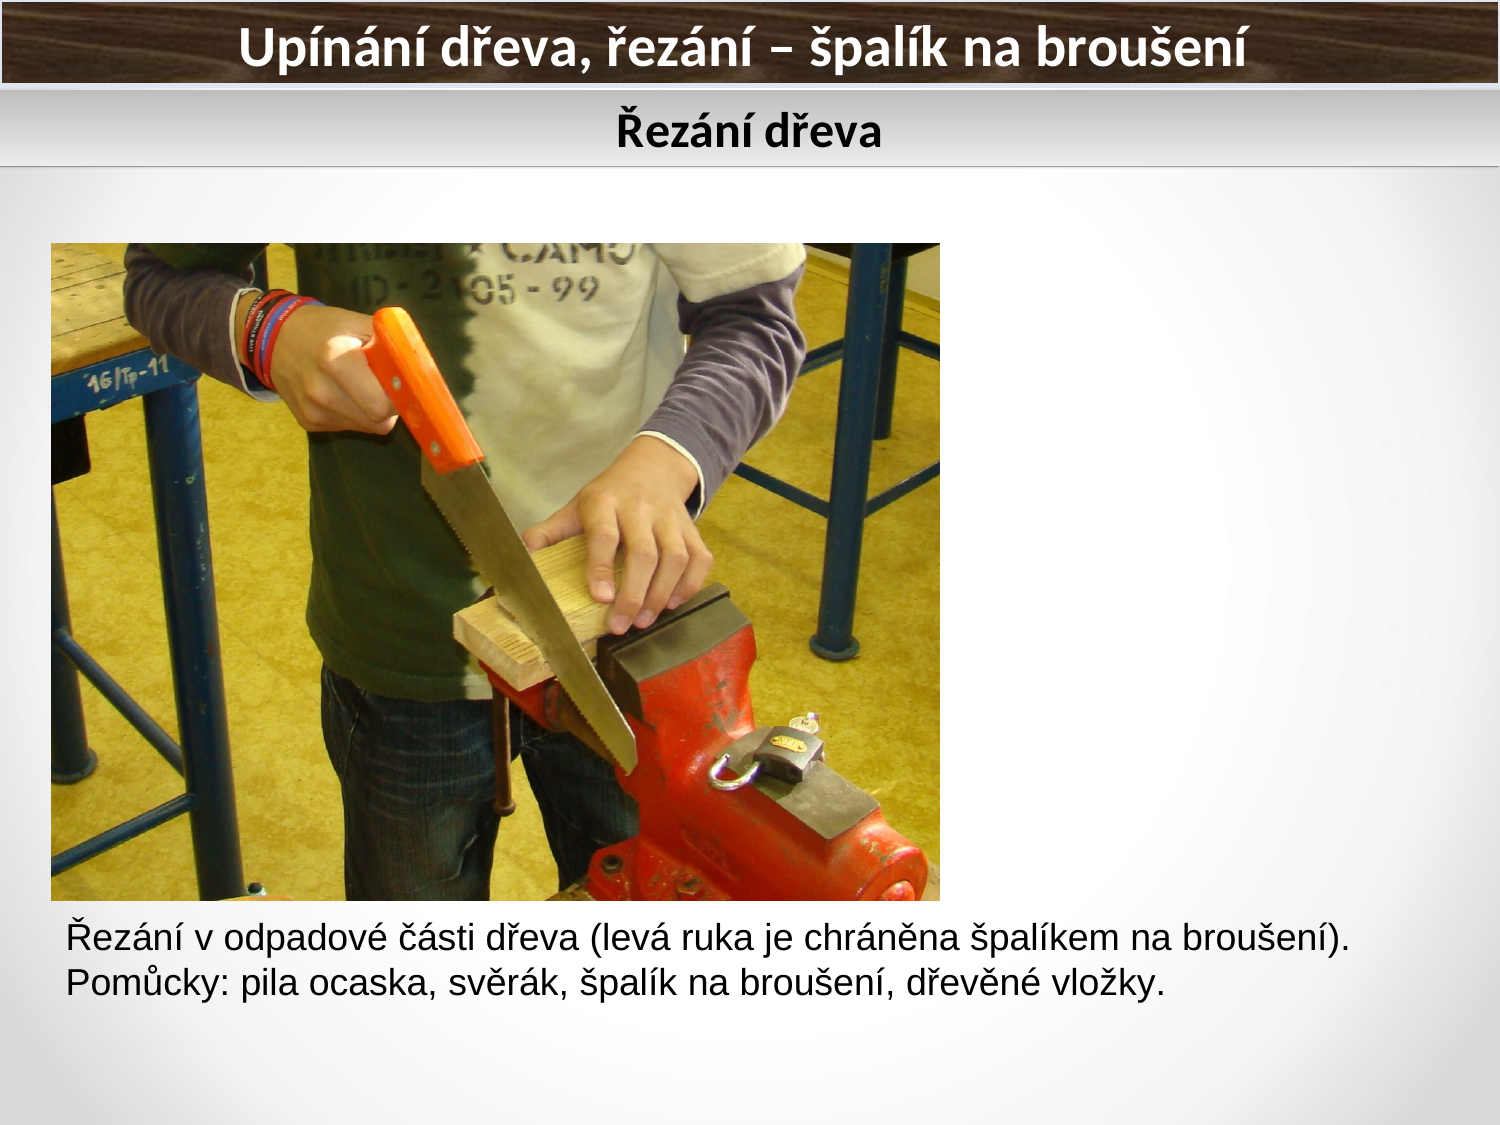

Upínání dřeva, řezání – špalík na broušení
Řezání dřeva
Řezání v odpadové části dřeva (levá ruka je chráněna špalíkem na broušení).
Pomůcky: pila ocaska, svěrák, špalík na broušení, dřevěné vložky.